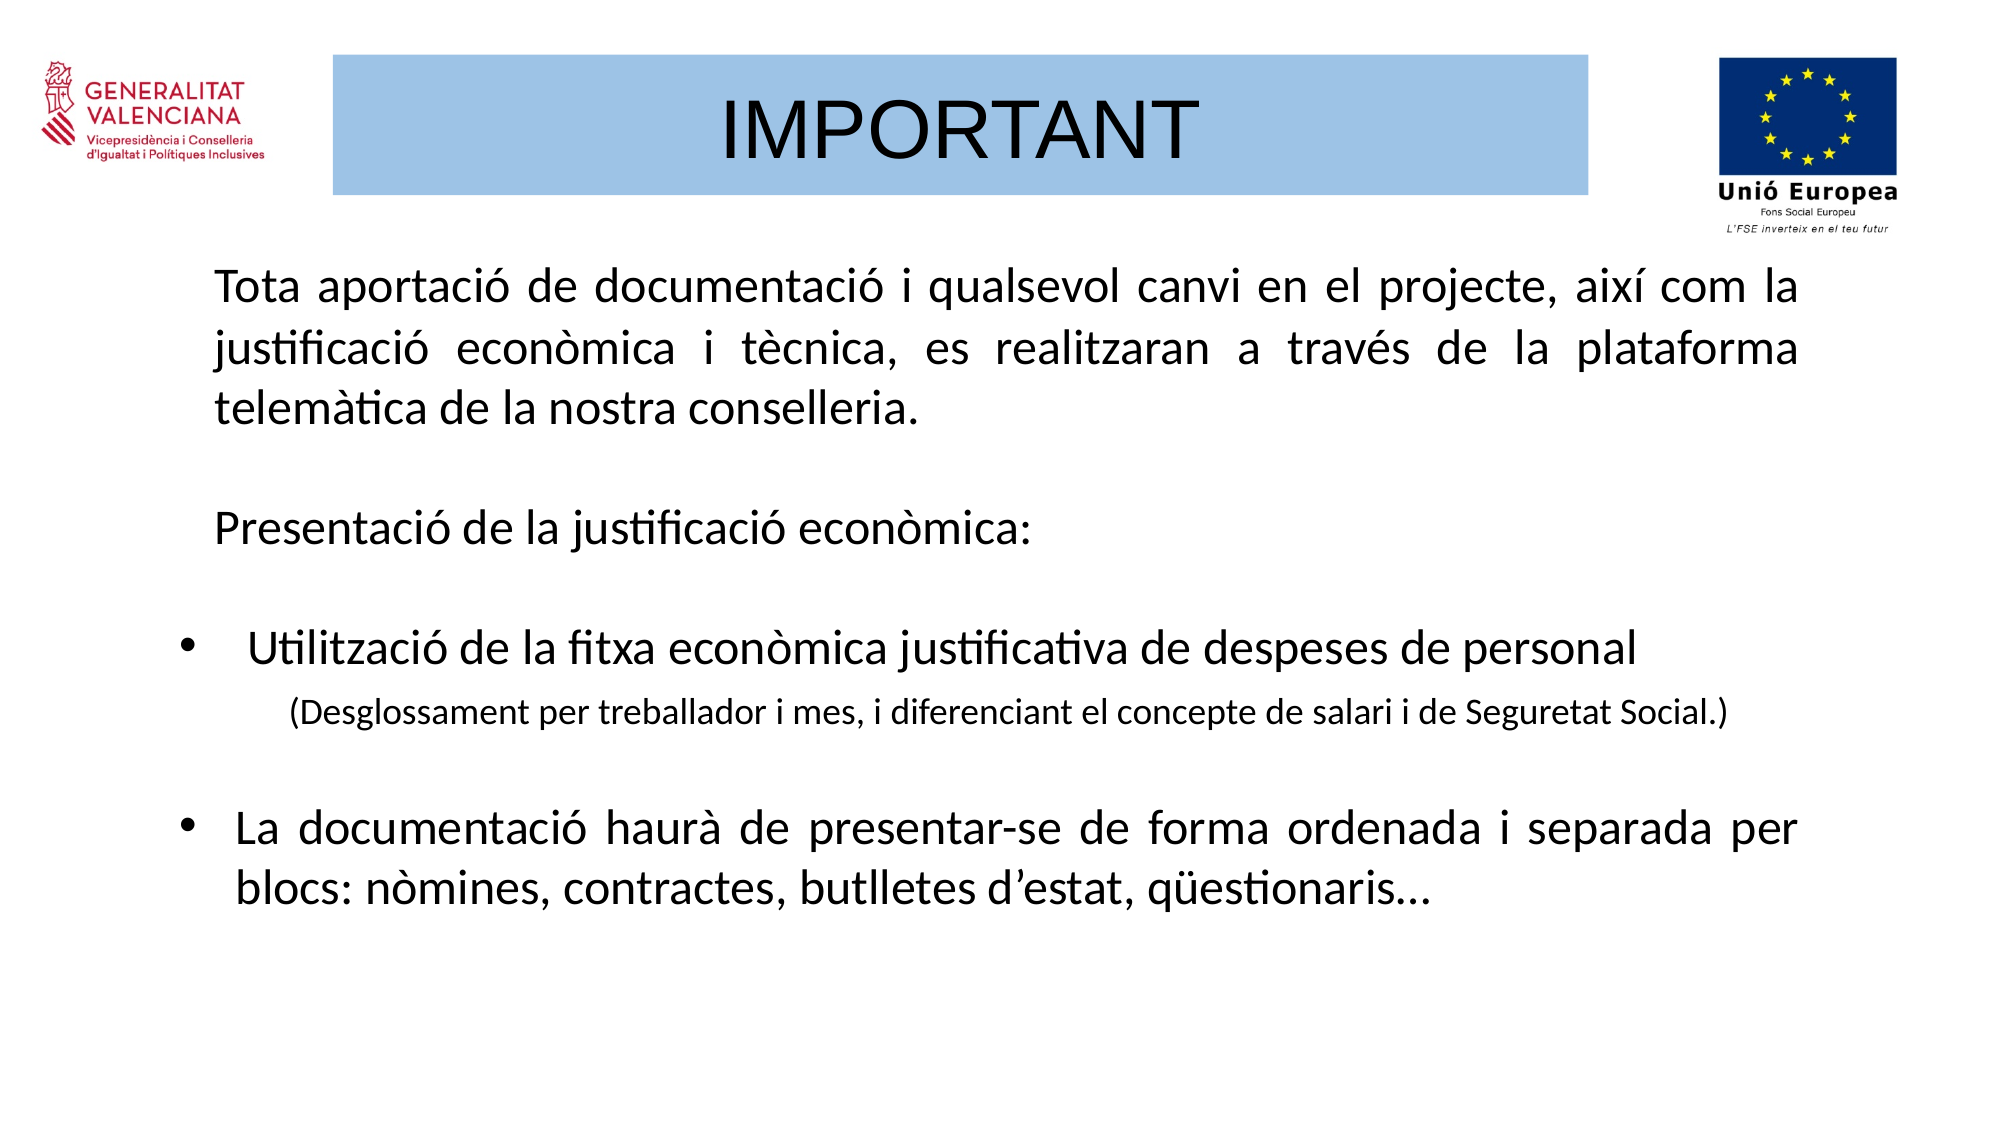

IMPORTANT
	Tota aportació de documentació i qualsevol canvi en el projecte, així com la justificació econòmica i tècnica, es realitzaran a través de la plataforma telemàtica de la nostra conselleria.
	Presentació de la justificació econòmica:
 Utilització de la fitxa econòmica justificativa de despeses de personal
		(Desglossament per treballador i mes, i diferenciant el concepte de salari i de Seguretat Social.)
La documentació haurà de presentar-se de forma ordenada i separada per blocs: nòmines, contractes, butlletes d’estat, qüestionaris…